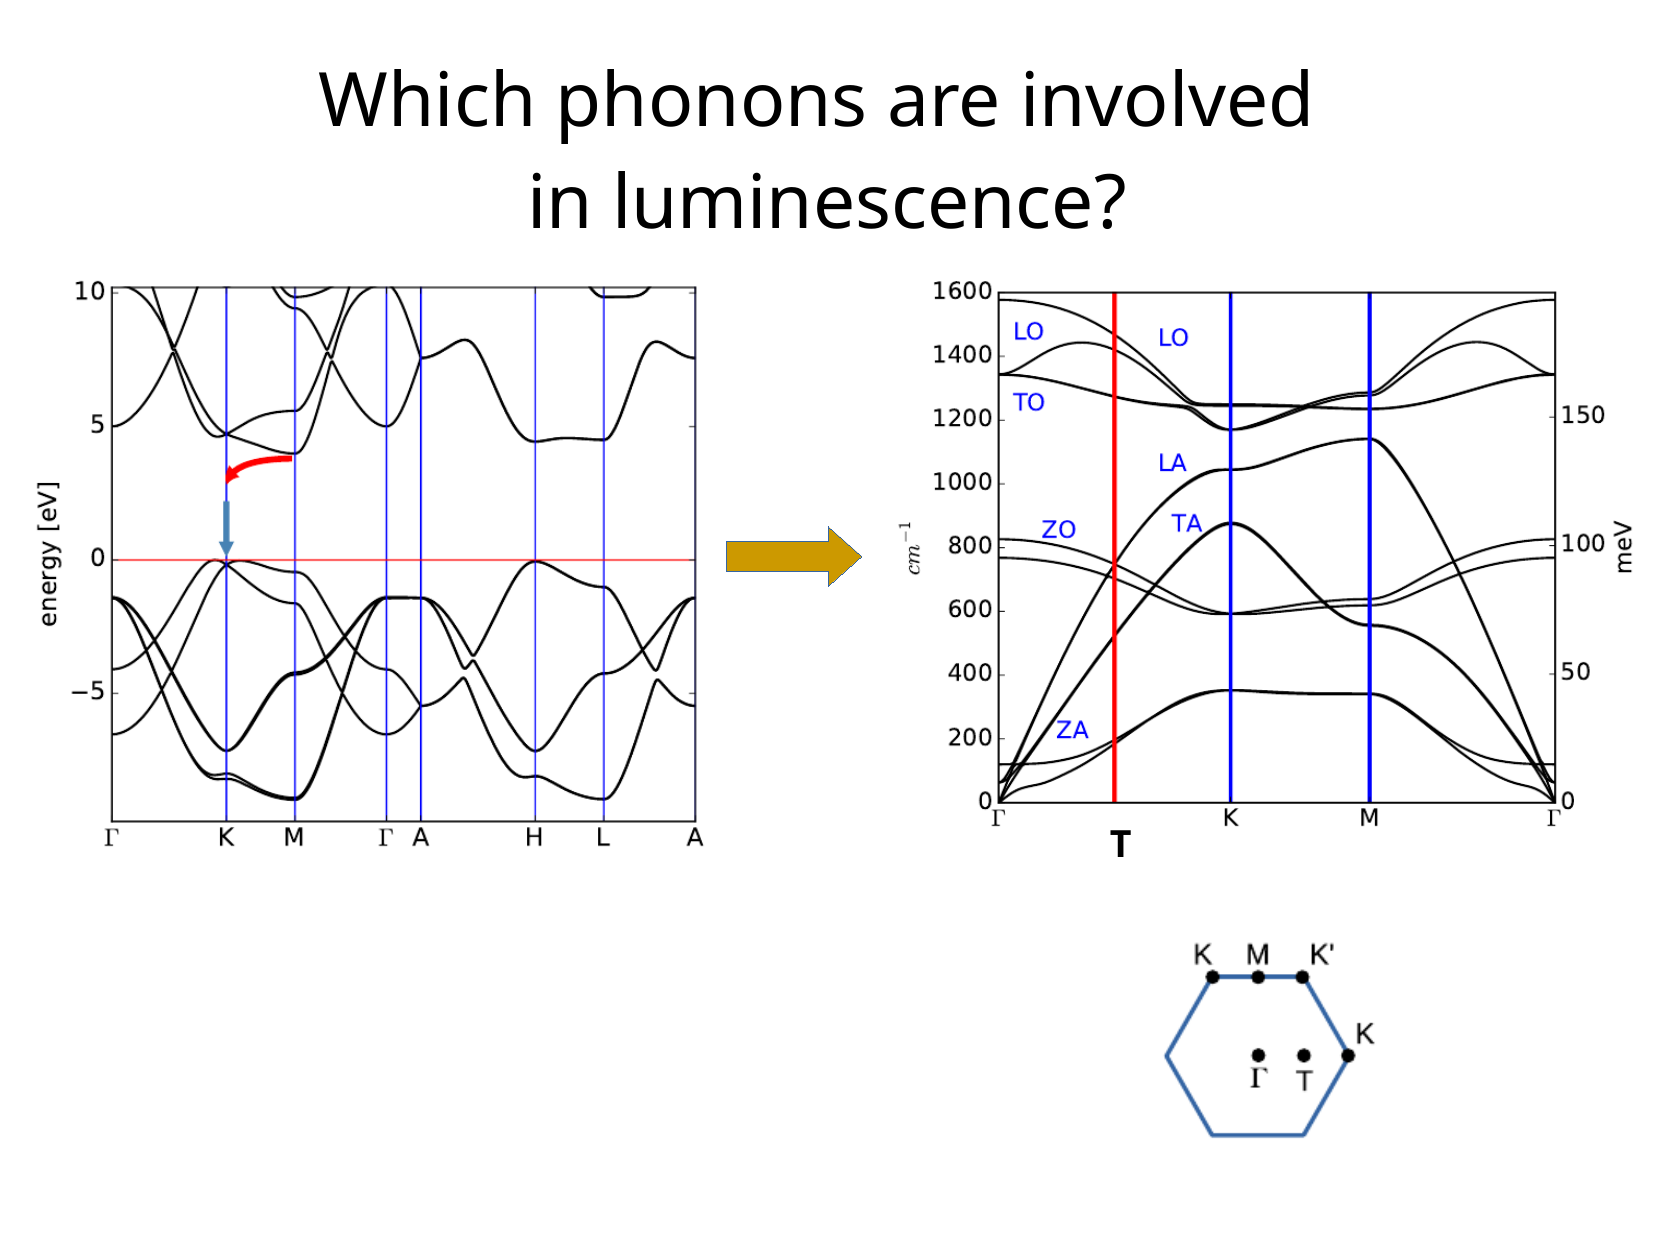

# Which phonons are involved in luminescence?
T